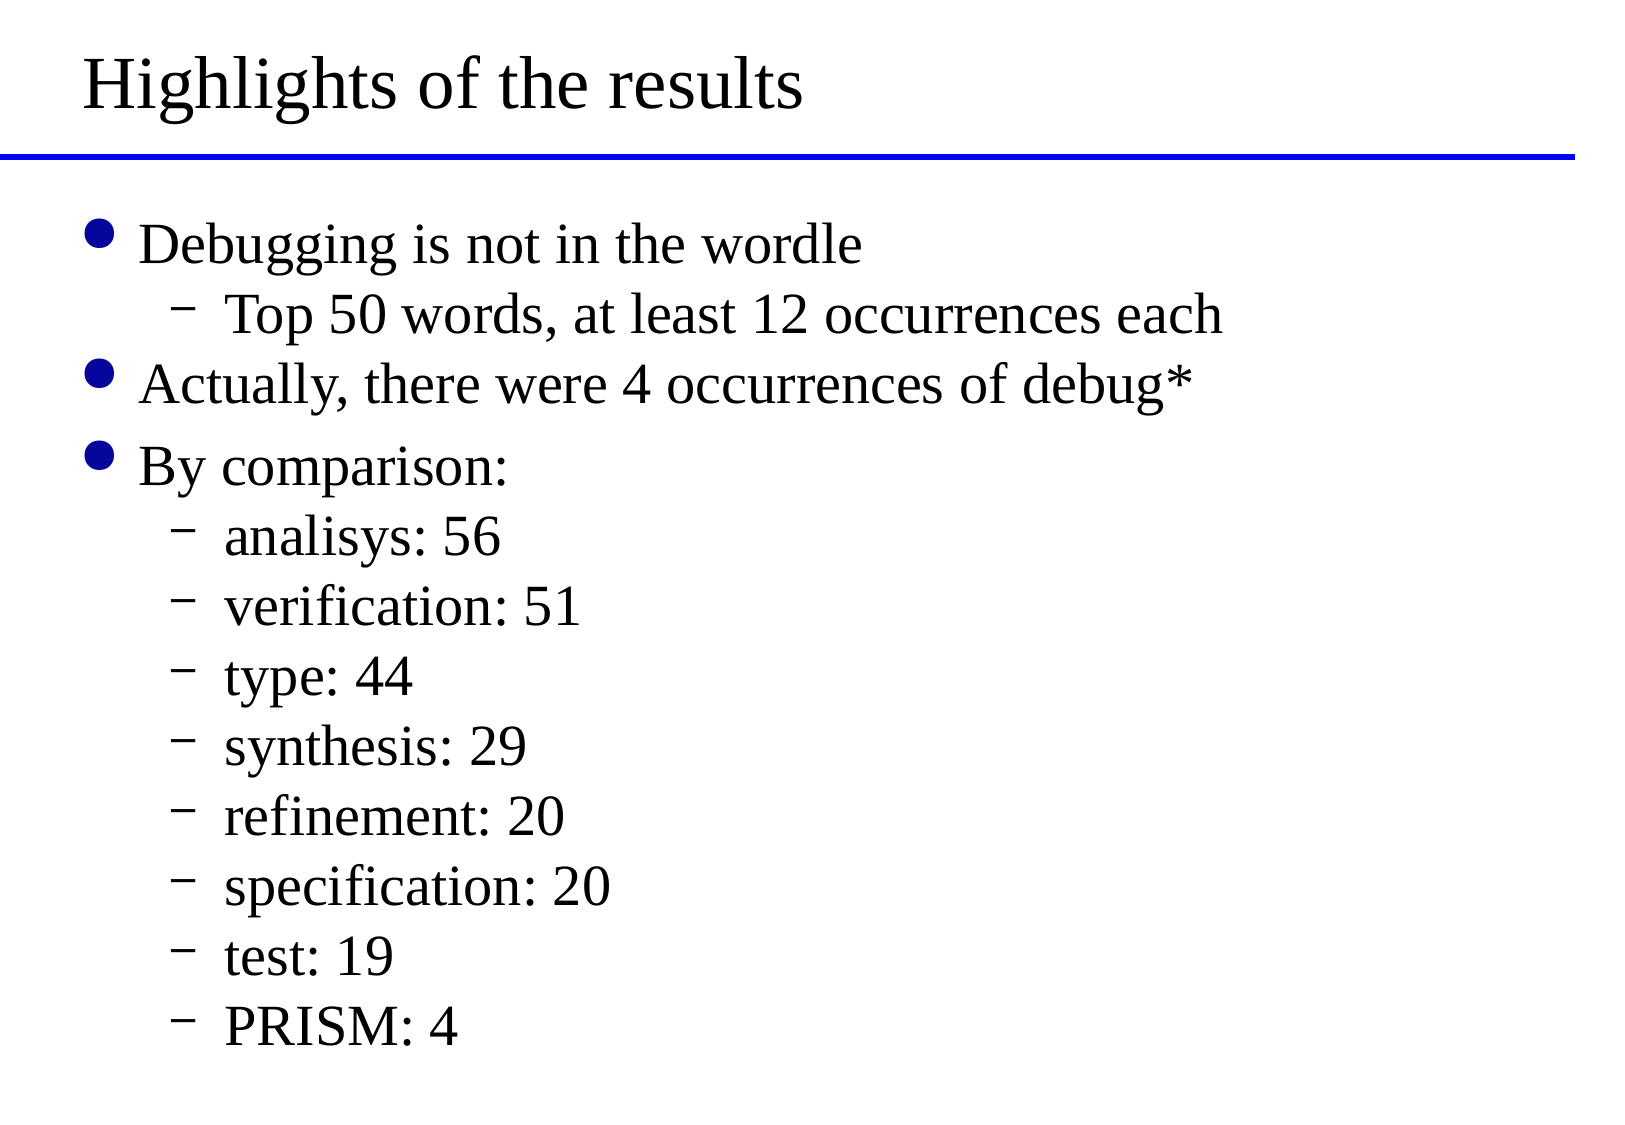

# Highlights of the results
Debugging is not in the wordle
Top 50 words, at least 12 occurrences each
Actually, there were 4 occurrences of debug*
By comparison:
analisys: 56
verification: 51
type: 44
synthesis: 29
refinement: 20
specification: 20
test: 19
PRISM: 4